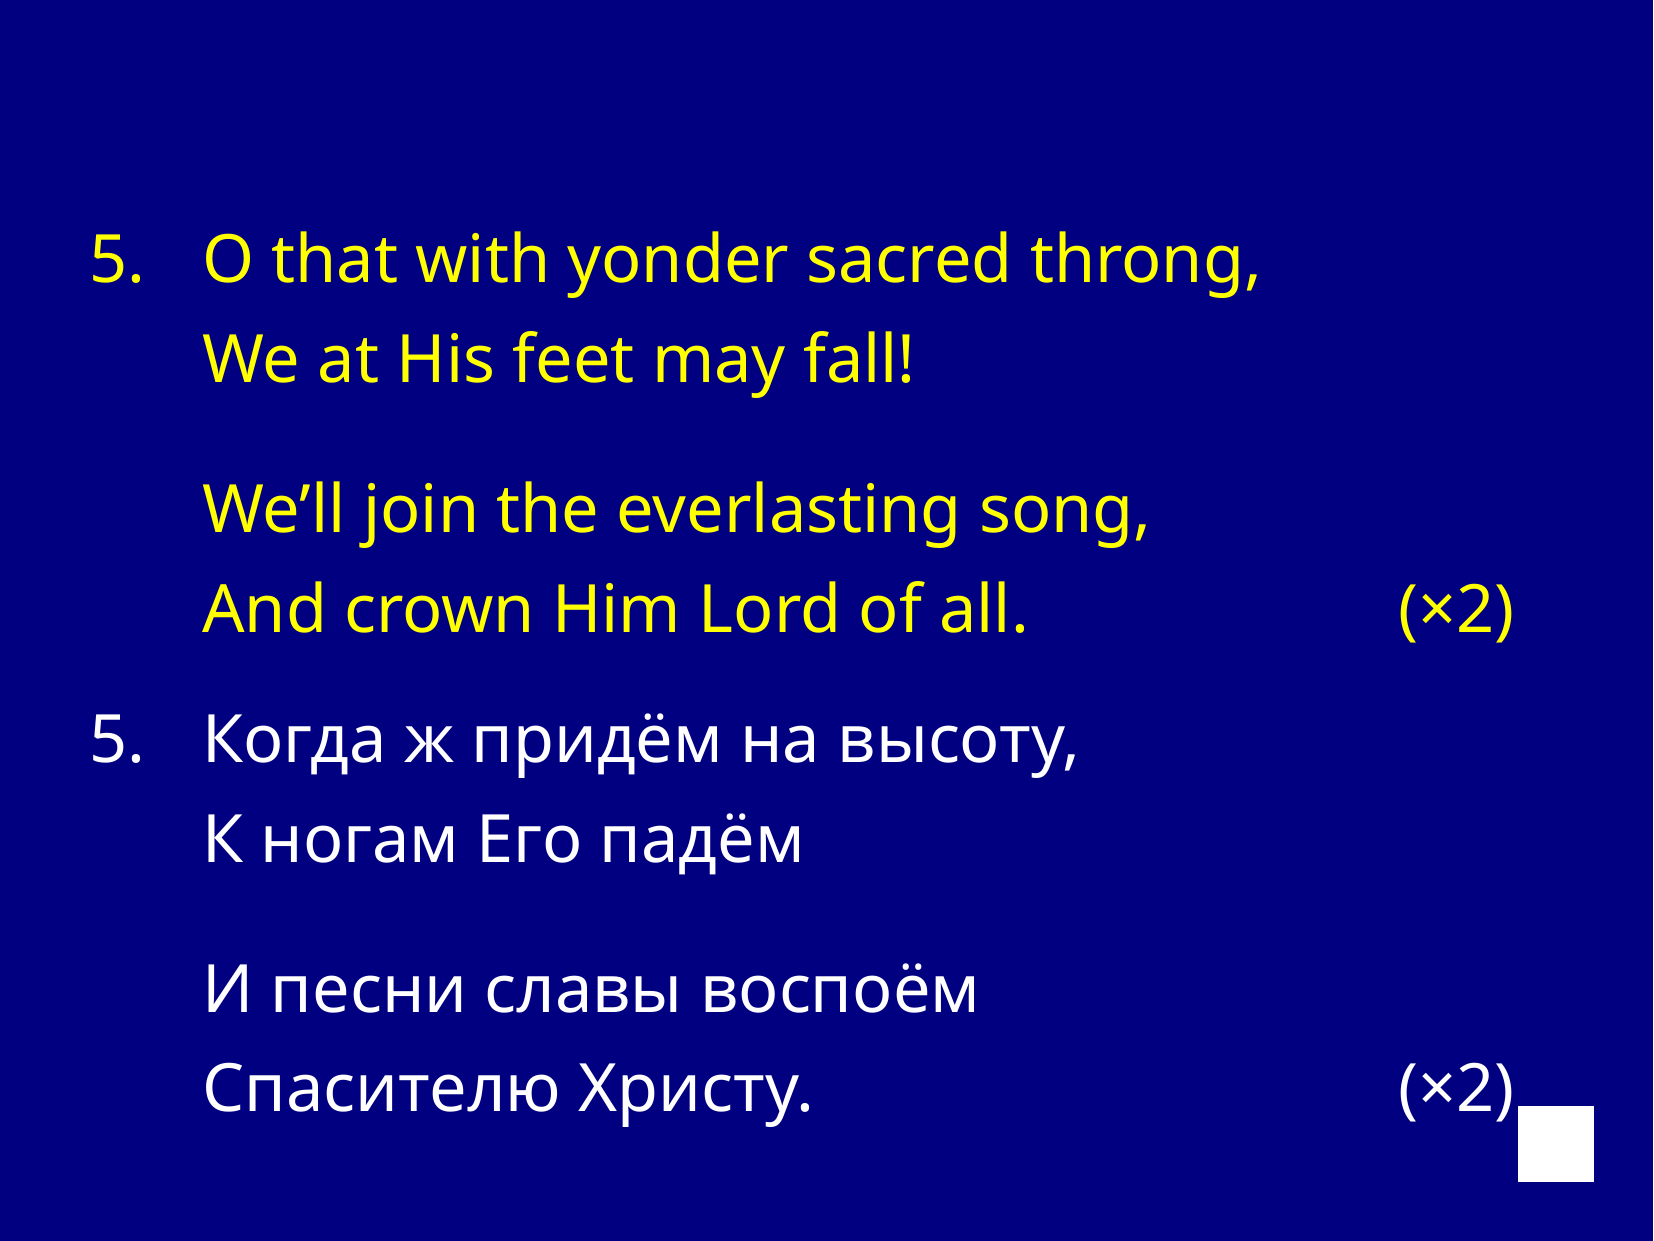

5.	O that with yonder sacred throng,
	We at His feet may fall!
	We’ll join the everlasting song,
	And crown Him Lord of all.	(×2)
5.	Когда ж придём на высоту,
	К ногам Его падём
	И песни славы воспоём
	Спасителю Христу.	(×2)